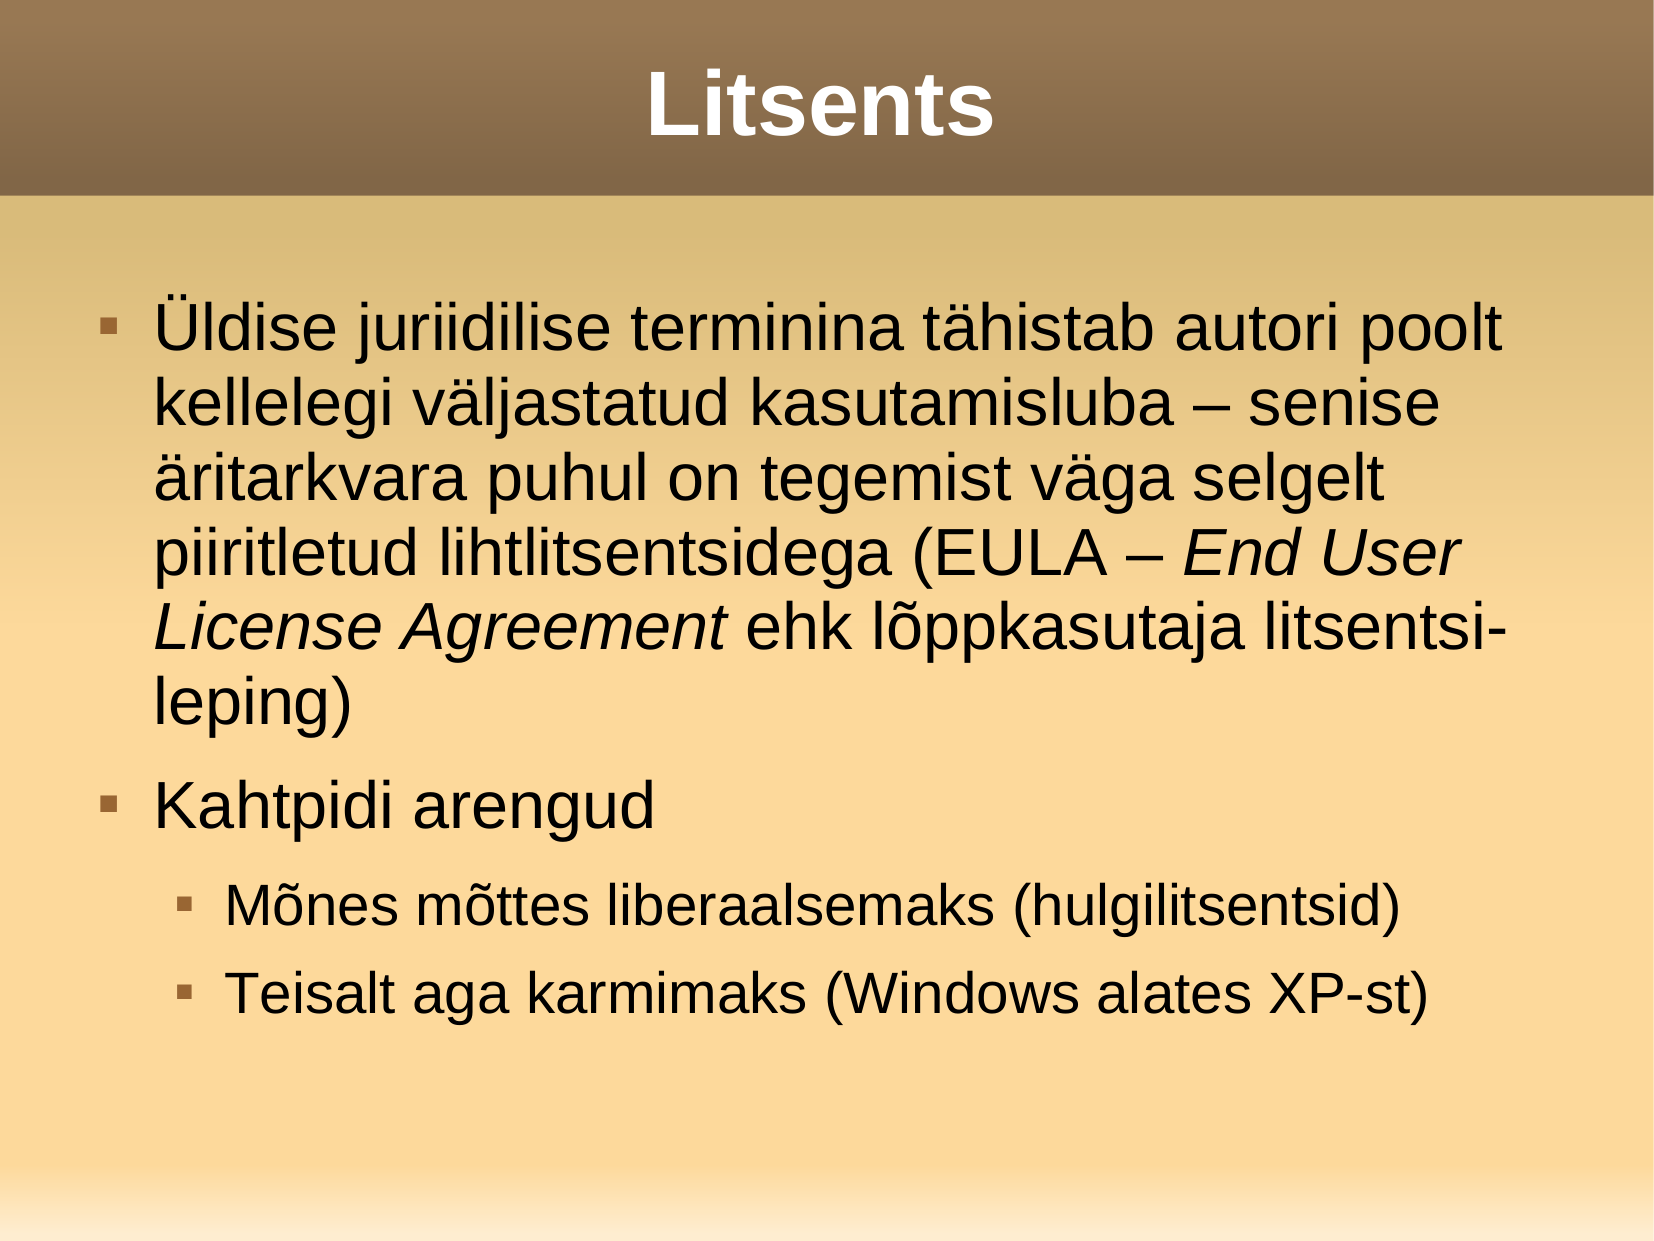

# Litsents
Üldise juriidilise terminina tähistab autori poolt kellelegi väljastatud kasutamisluba – senise äritarkvara puhul on tegemist väga selgelt piiritletud lihtlitsentsidega (EULA – End User License Agreement ehk lõppkasutaja litsentsi-leping)
Kahtpidi arengud
Mõnes mõttes liberaalsemaks (hulgilitsentsid)
Teisalt aga karmimaks (Windows alates XP-st)